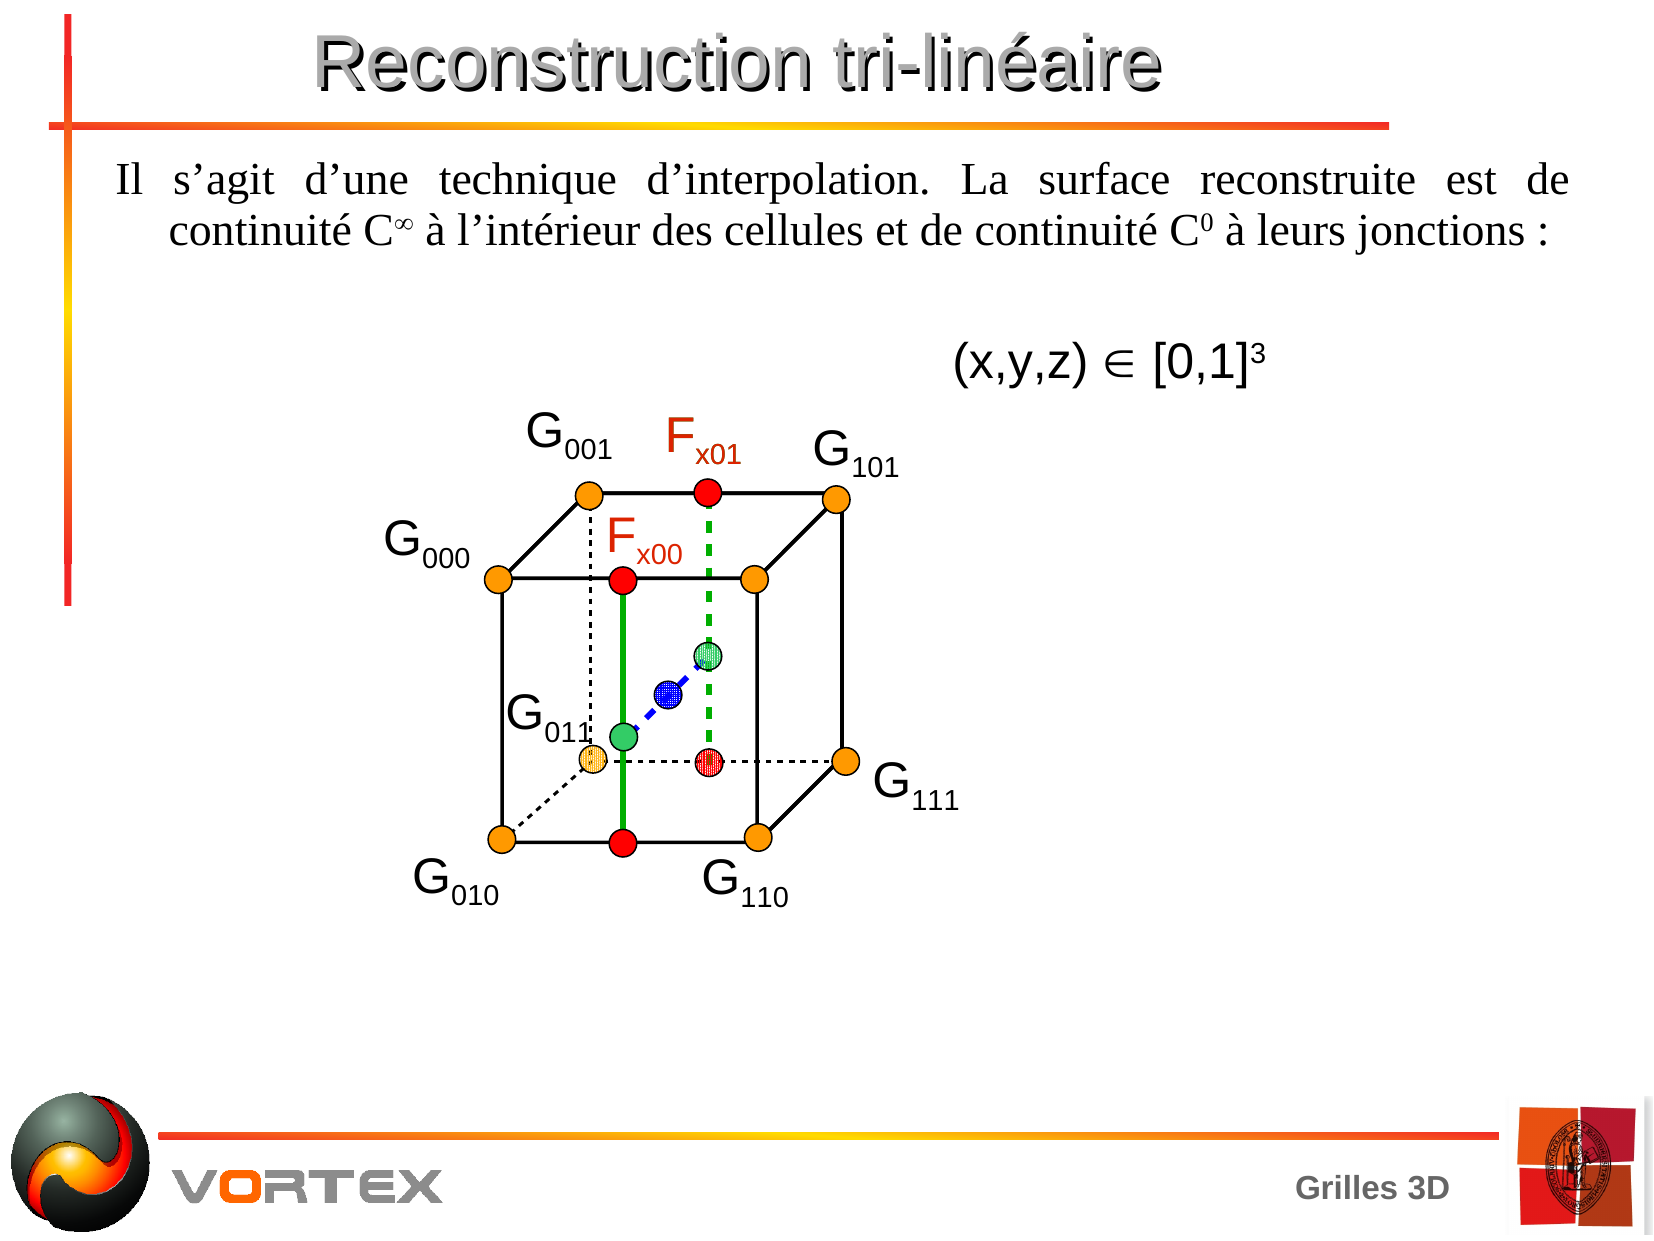

# Reconstruction tri-linéaire
Il s’agit d’une technique d’interpolation. La surface reconstruite est de continuité C à l’intérieur des cellules et de continuité C0 à leurs jonctions :
(x,y,z)  [0,1]3
G001
Fx01
Fx01
G101
Fx00
G000
G011
G111
G010
G110